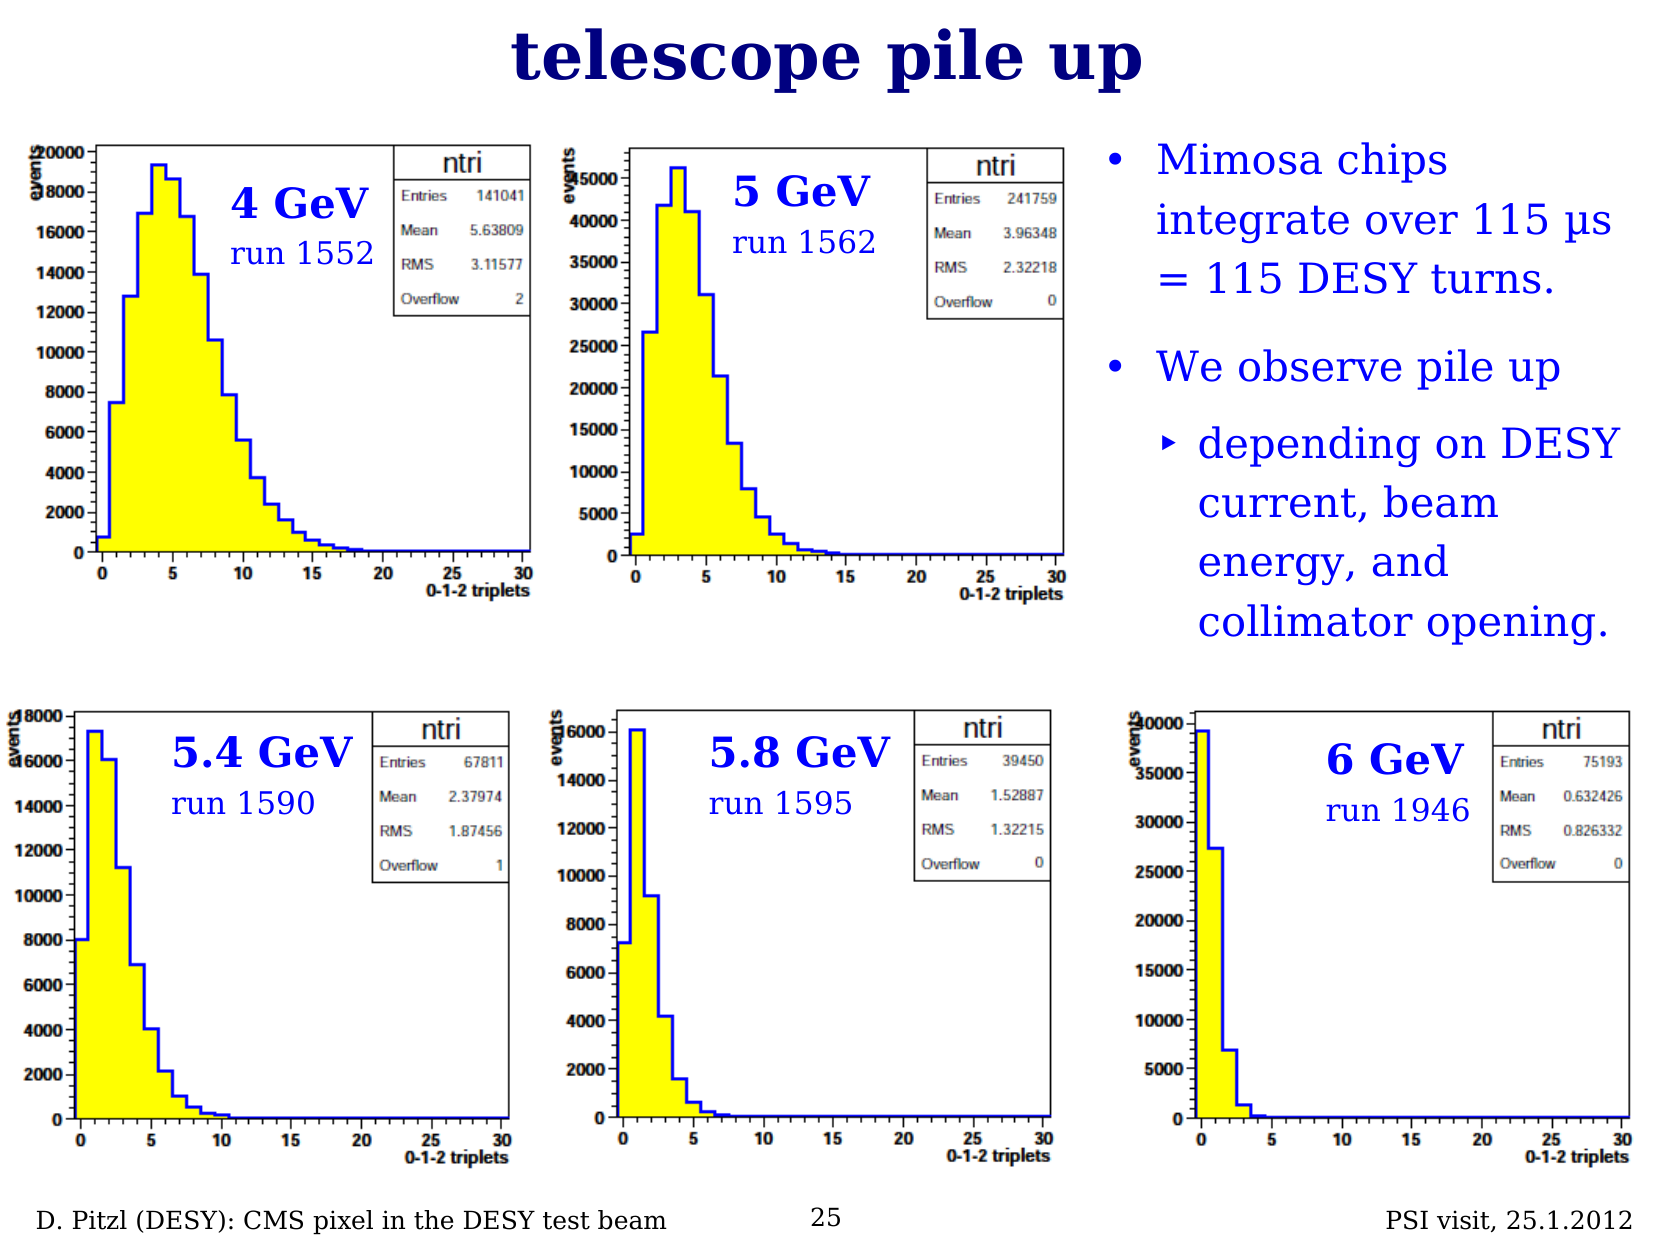

# telescope pile up
Mimosa chips integrate over 115 µs = 115 DESY turns.
We observe pile up
depending on DESY current, beam energy, and collimator opening.
5 GeV
run 1562
4 GeV
run 1552
5.4 GeV
run 1590
5.8 GeV
run 1595
6 GeV
run 1946